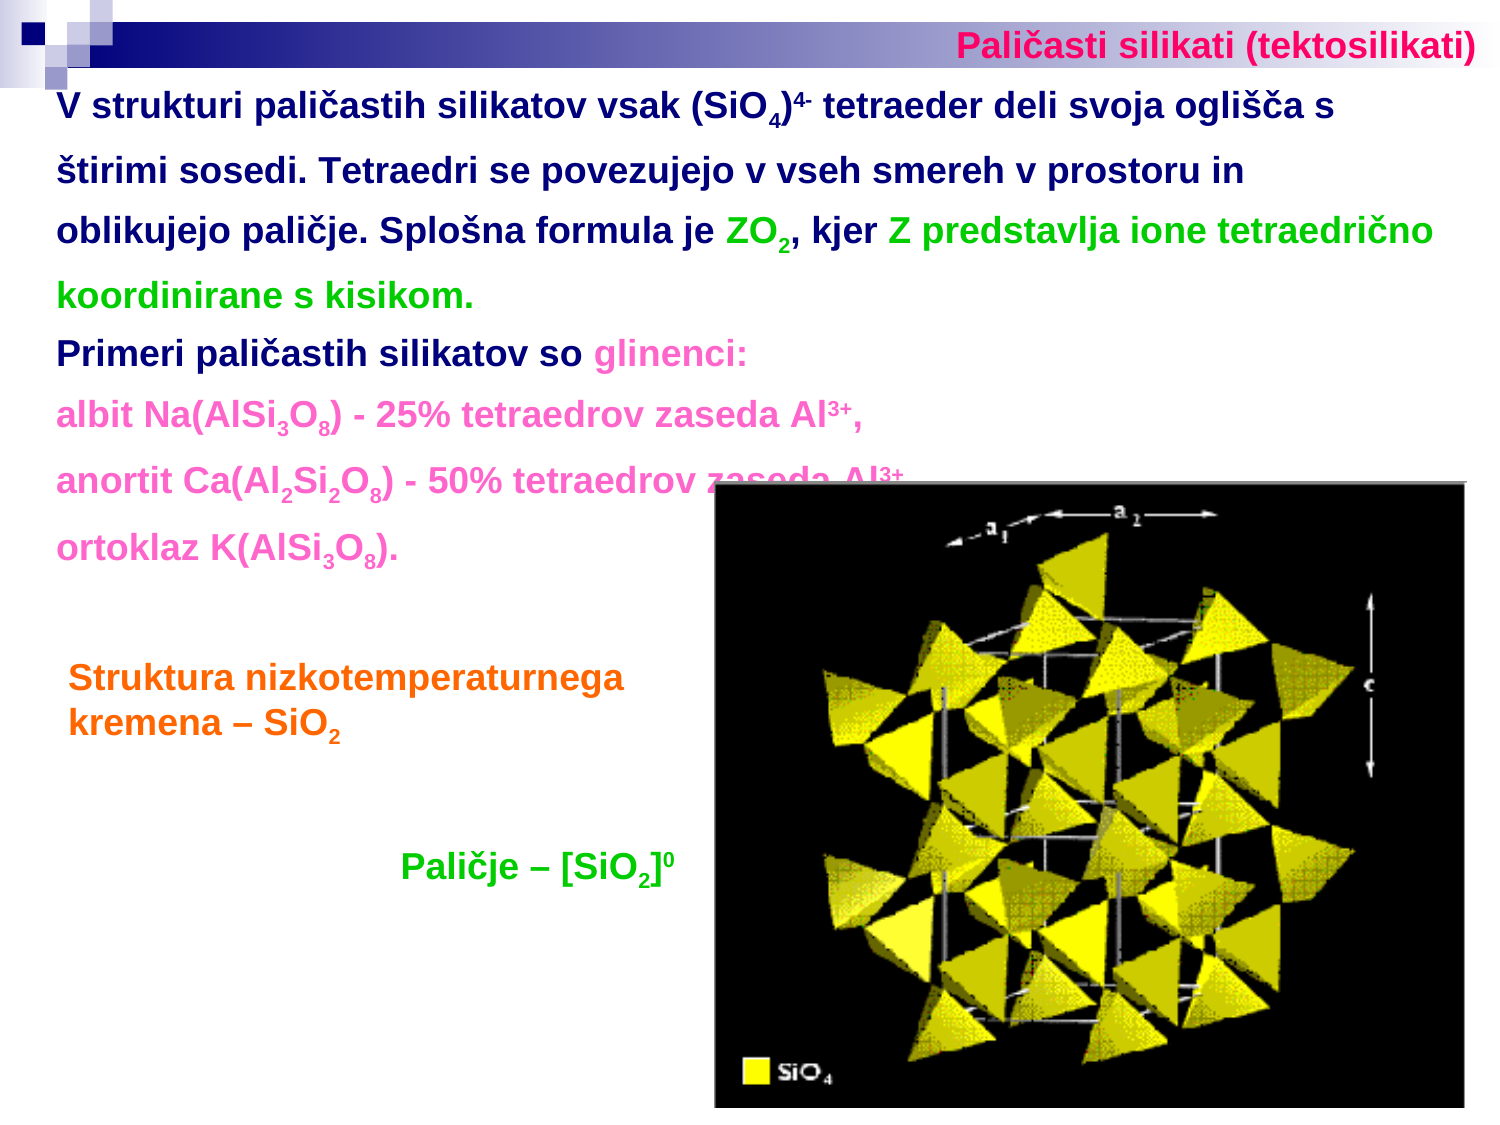

Paličasti silikati (tektosilikati)
V strukturi paličastih silikatov vsak (SiO4)4- tetraeder deli svoja oglišča s
štirimi sosedi. Tetraedri se povezujejo v vseh smereh v prostoru in
oblikujejo paličje. Splošna formula je ZO2, kjer Z predstavlja ione tetraedrično
koordinirane s kisikom.
Primeri paličastih silikatov so glinenci:
albit Na(AlSi3O8) - 25% tetraedrov zaseda Al3+,
anortit Ca(Al2Si2O8) - 50% tetraedrov zaseda Al3+,
ortoklaz K(AlSi3O8).
Struktura nizkotemperaturnega
kremena – SiO2
Paličje – [SiO2]0